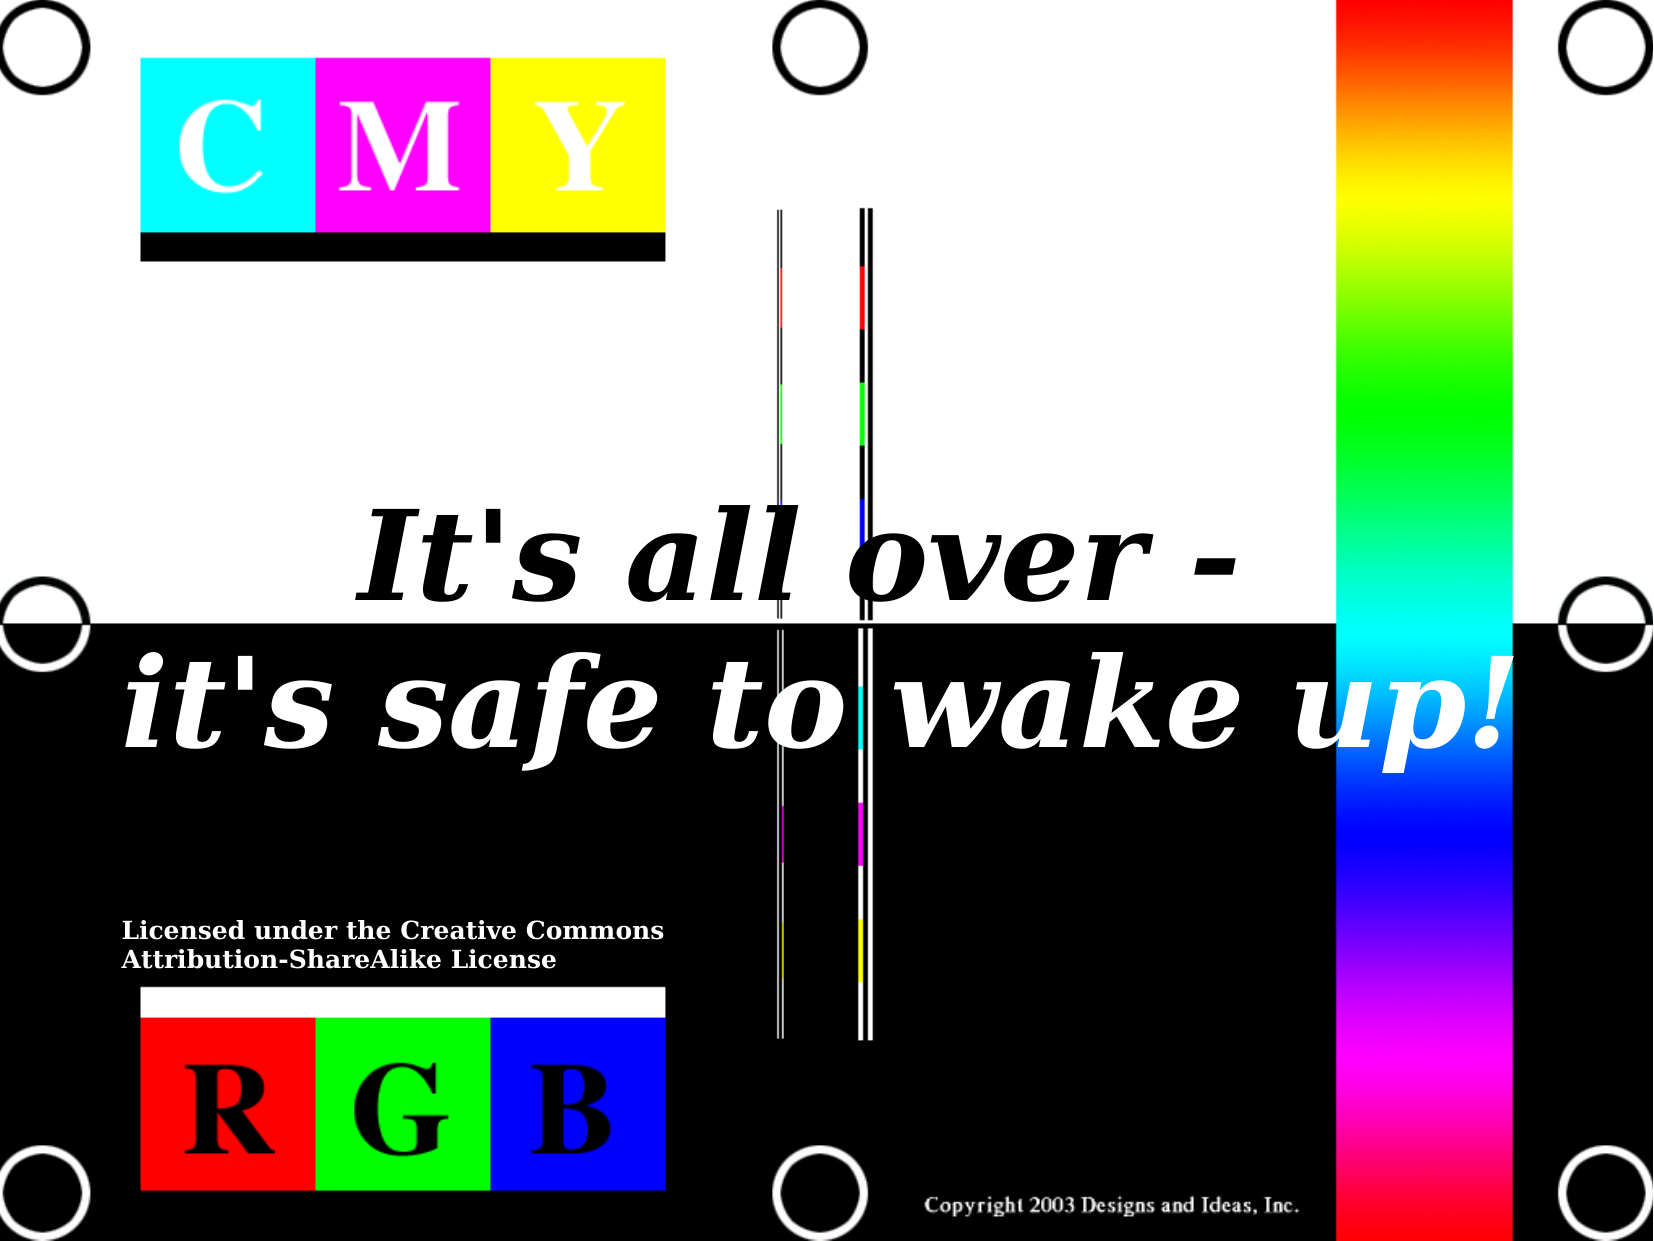

It's all over -
it's safe to wake up!
Licensed under the Creative Commons
Attribution-ShareAlike License